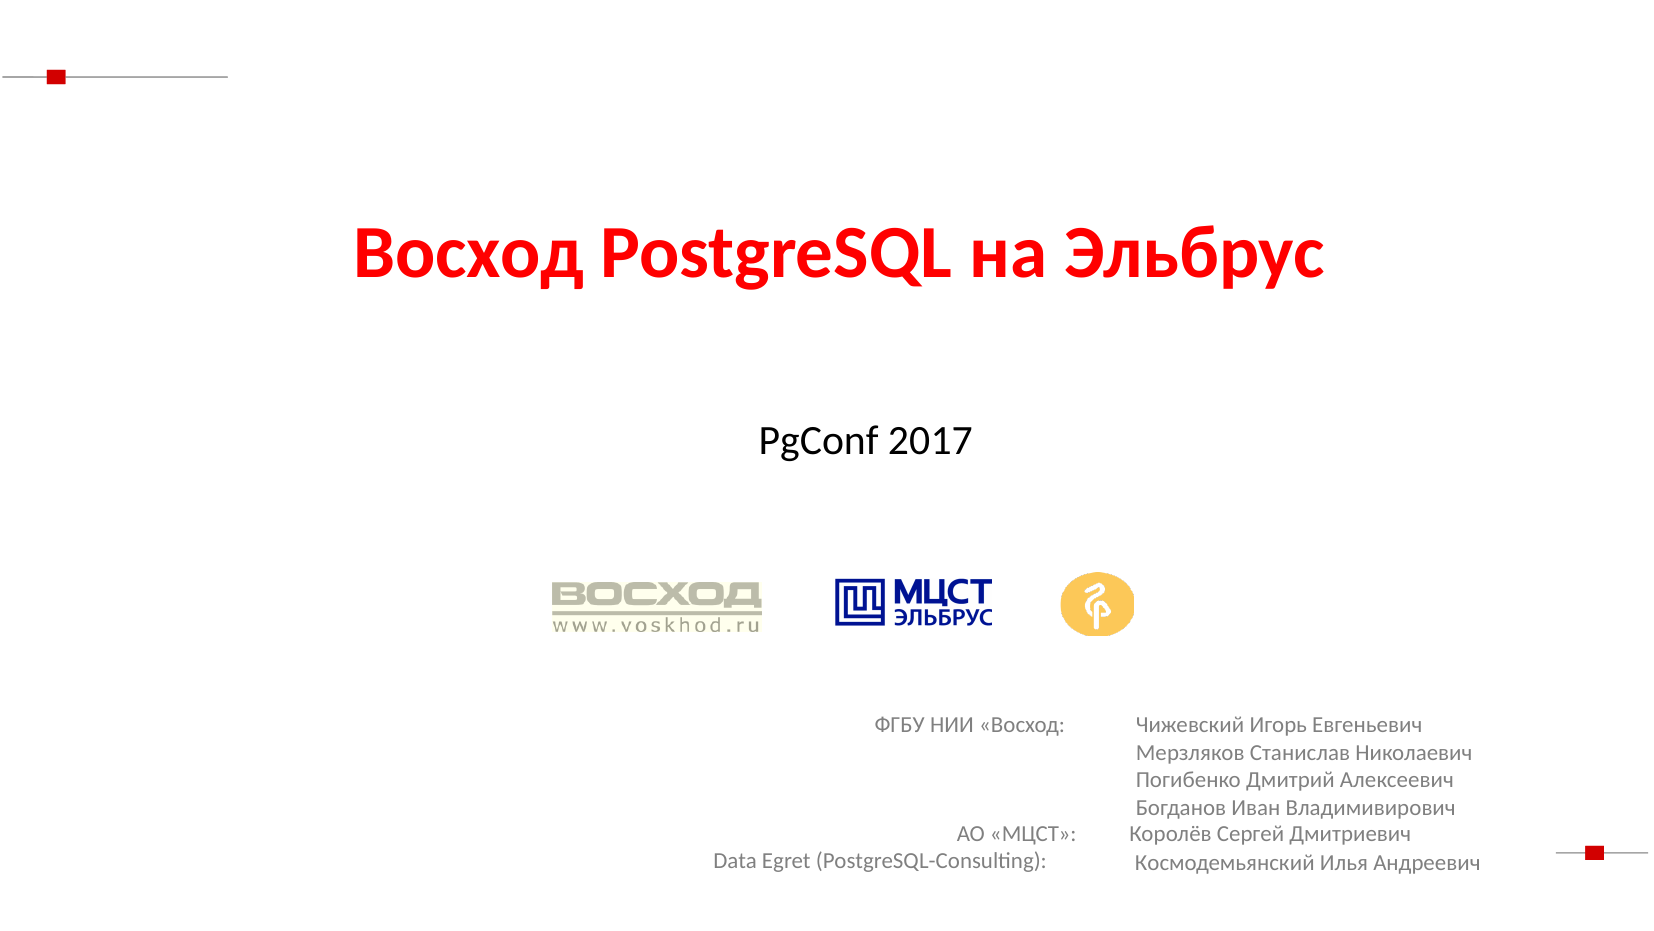

Восход PostgreSQL на Эльбрус
PgConf 2017
ФГБУ НИИ «Восход:
Чижевский Игорь Евгеньевич
Мерзляков Станислав Николаевич
Погибенко Дмитрий Алексеевич
Богданов Иван Владимивирович
АО «МЦСТ»:
Королёв Сергей Дмитриевич
Data Egret (PostgreSQL-Consulting):
Космодемьянский Илья Андреевич